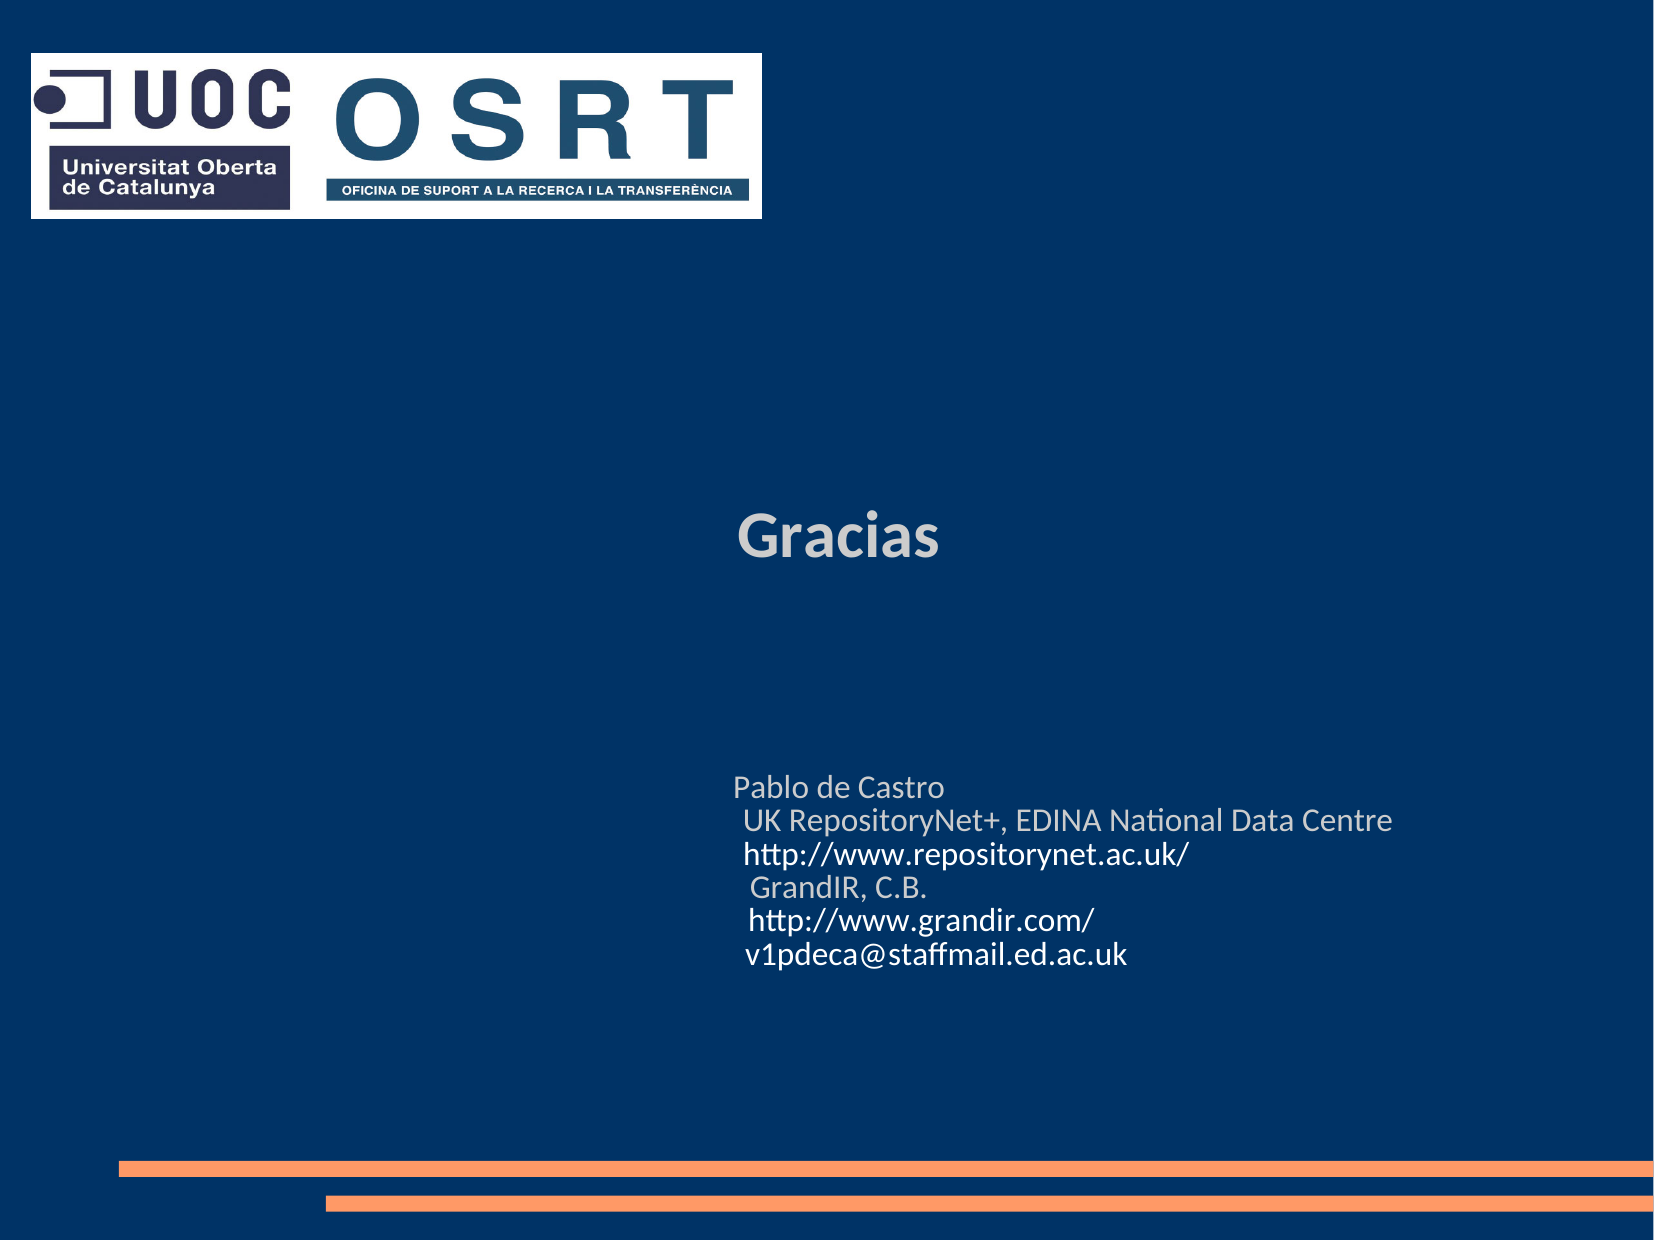

# Gracias
Pablo de Castro
		 UK RepositoryNet+, EDINA National Data Centre
 http://www.repositorynet.ac.uk/
GrandIR, C.B.
 http://www.grandir.com/
 v1pdeca@staffmail.ed.ac.uk